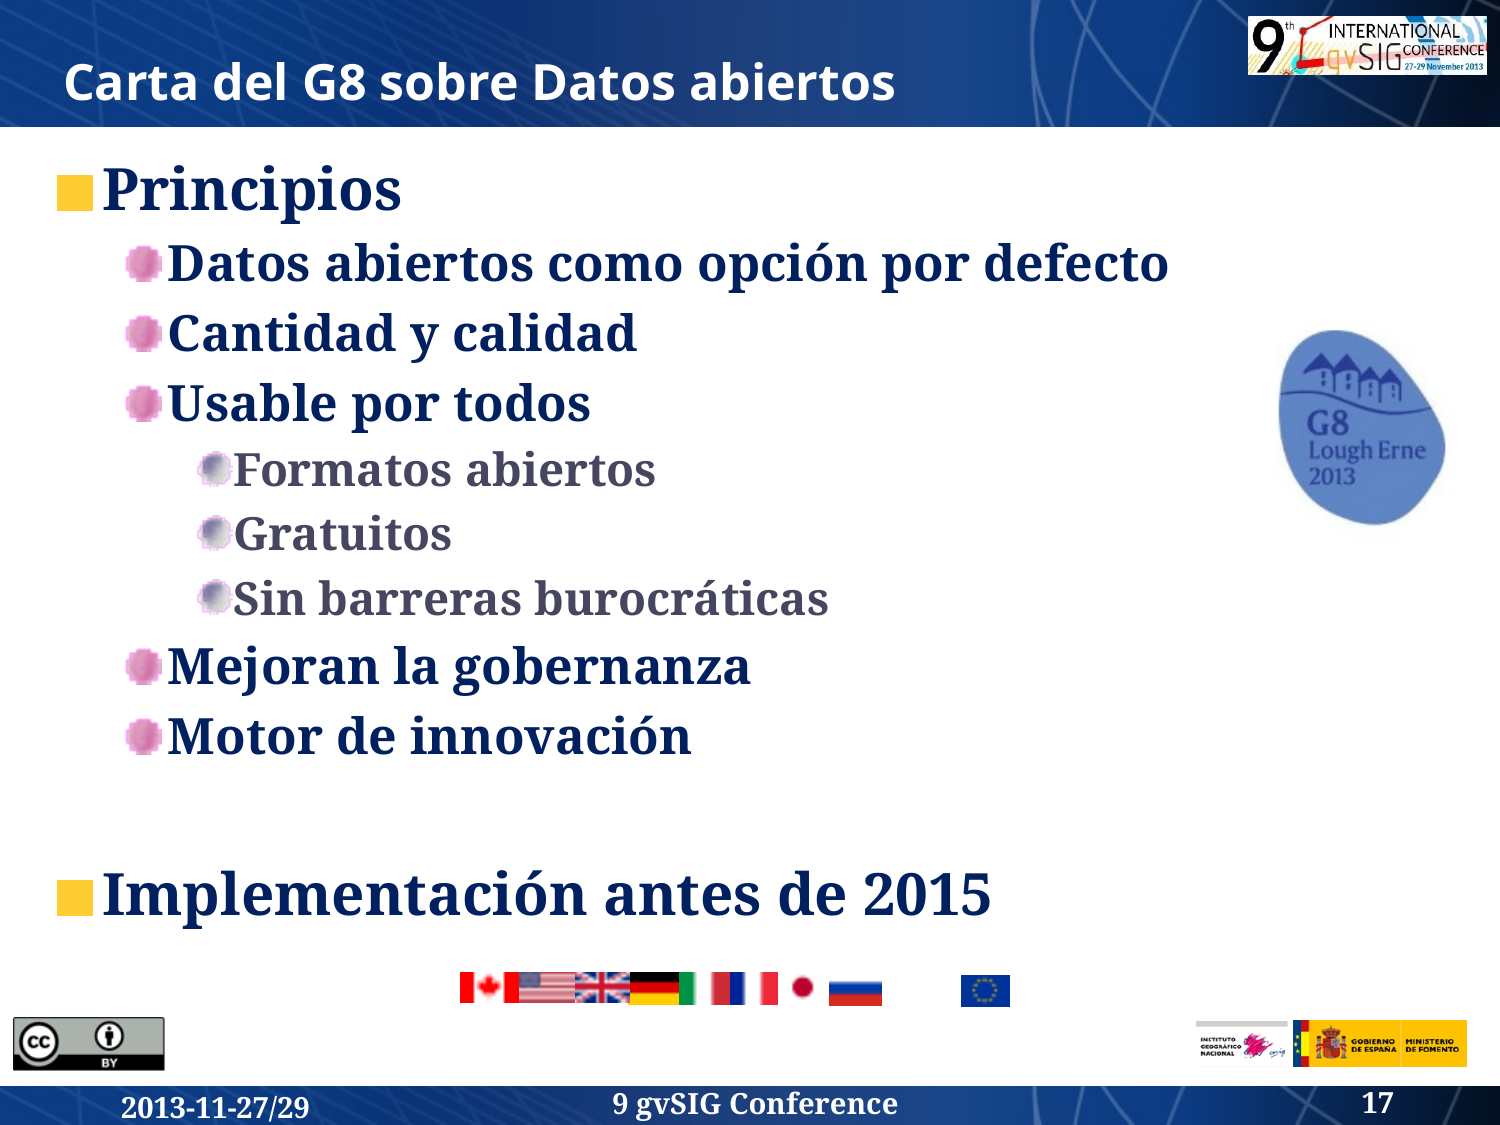

# Carta del G8 sobre Datos abiertos
Principios
Datos abiertos como opción por defecto
Cantidad y calidad
Usable por todos
Formatos abiertos
Gratuitos
Sin barreras burocráticas
Mejoran la gobernanza
Motor de innovación
Implementación antes de 2015